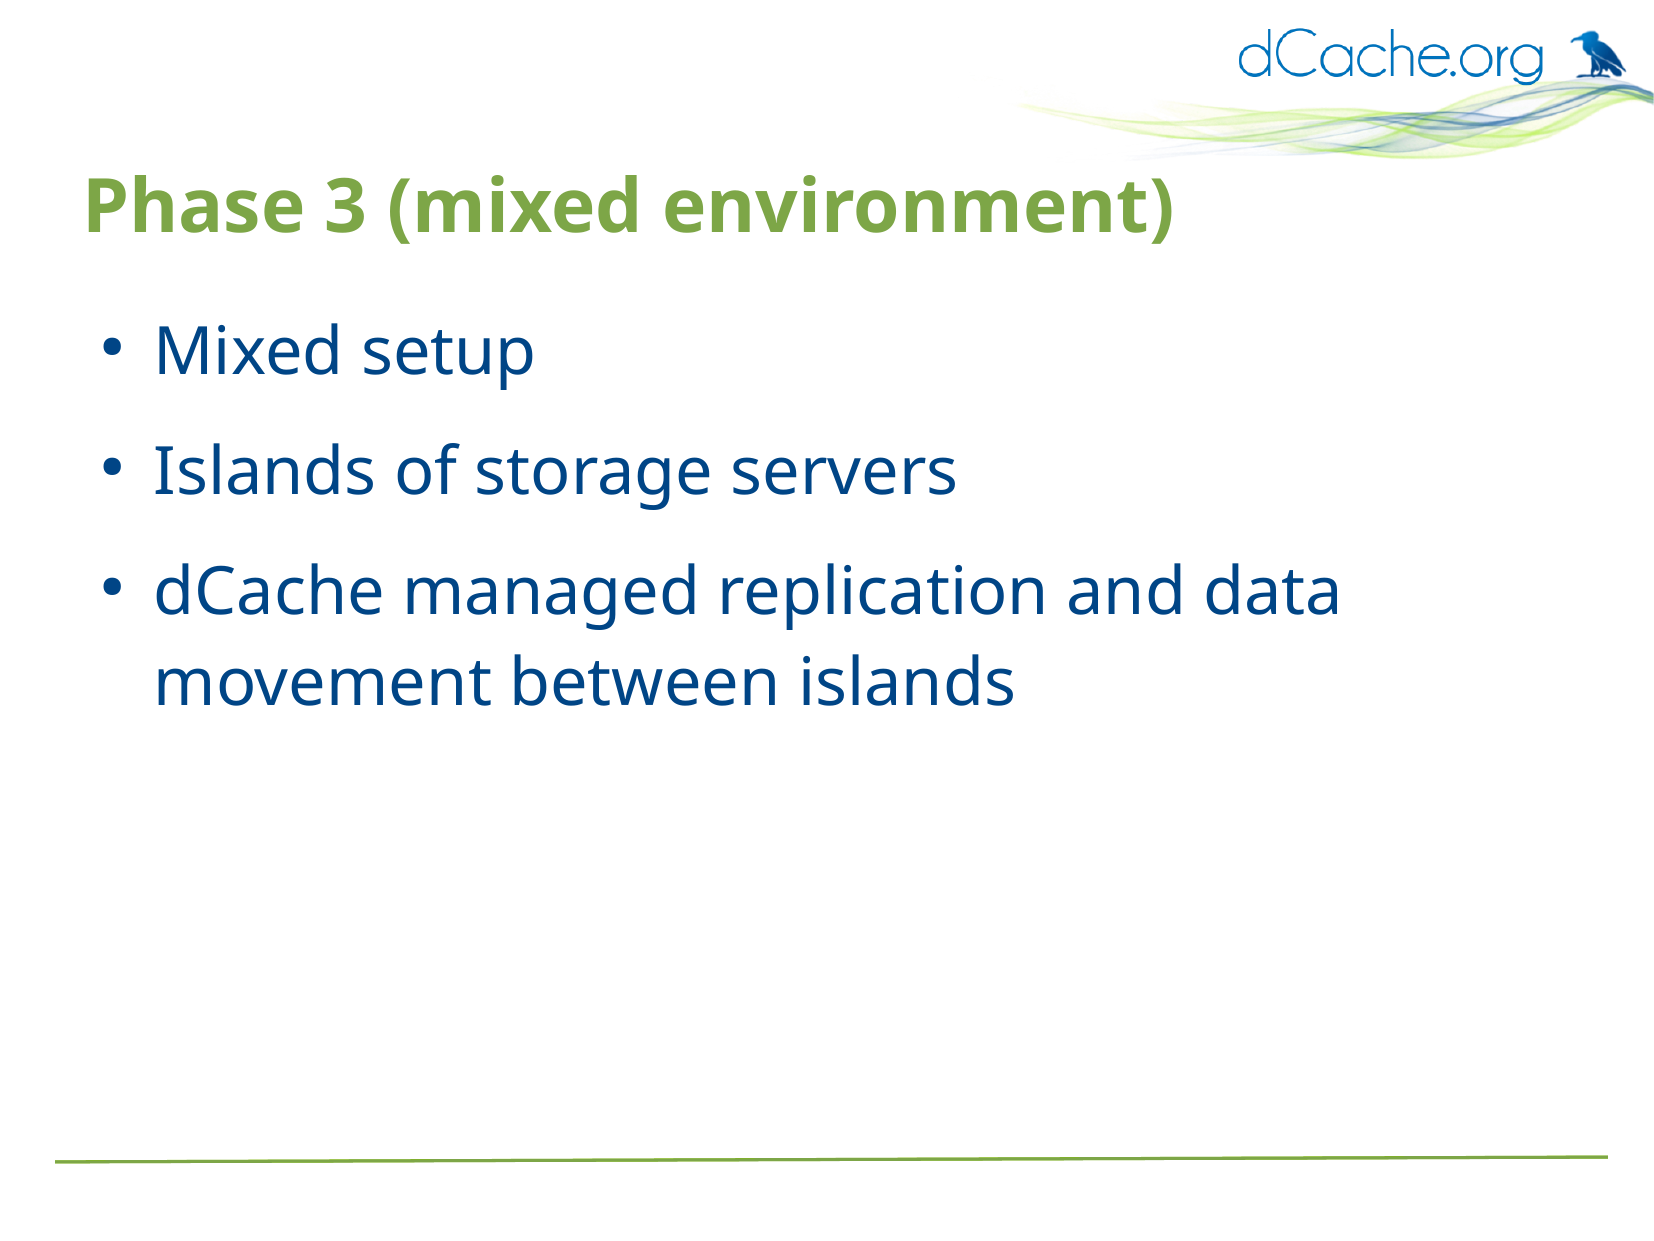

# Phase 3 (mixed environment)
Mixed setup
Islands of storage servers
dCache managed replication and data movement between islands